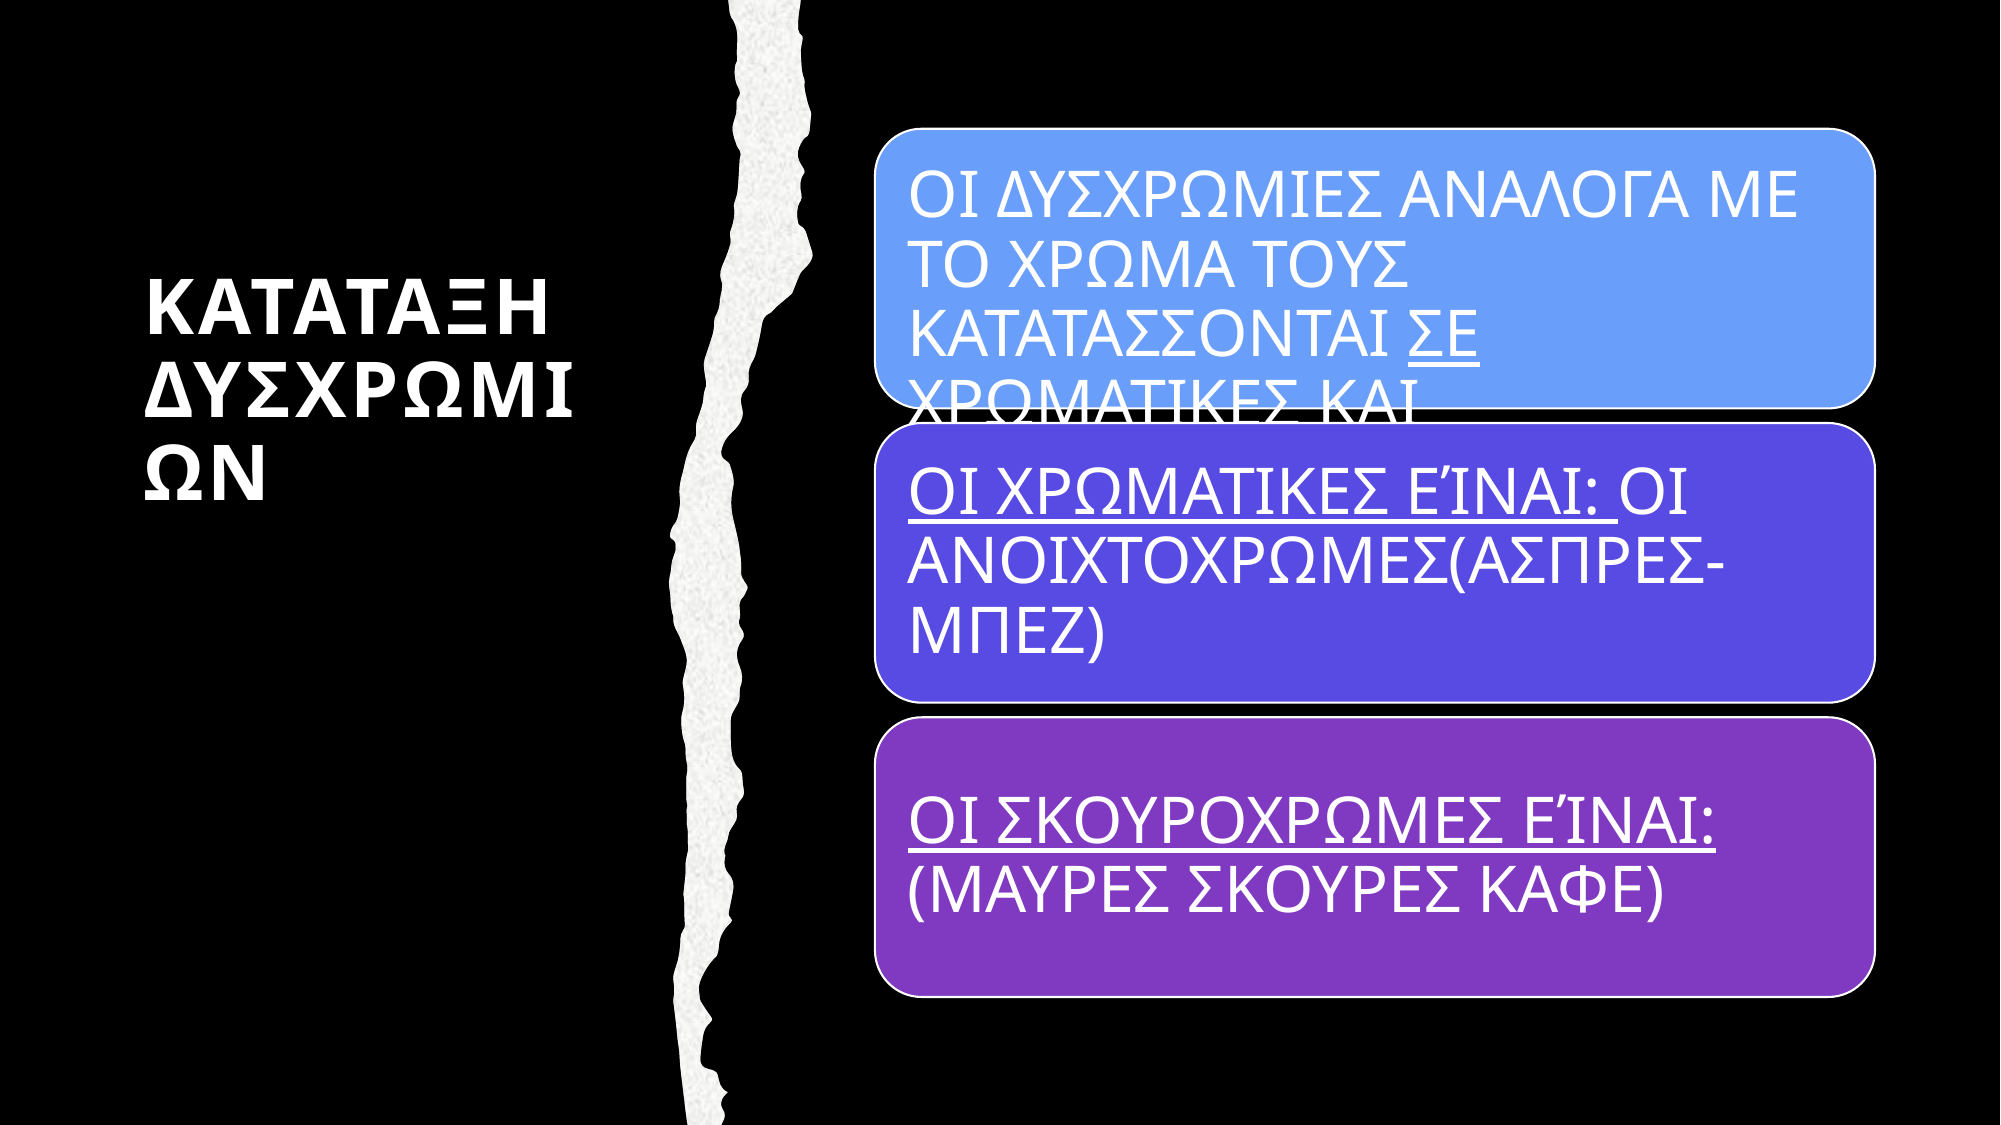

ΟΙ ΔΥΣΧΡΩΜΙΕΣ ΑΝΑΛΟΓΑ ΜΕ ΤΟ ΧΡΩΜΑ ΤΟΥΣ ΚΑΤΑΤΑΣΣΟΝΤΑΙ ΣΕ ΧΡΩΜΑΤΙΚΕΣ ΚΑΙ ΑΧΡΩΜΑΤΙΚΕΣ.
ΟΙ ΧΡΩΜΑΤΙΚΕΣ ΕΊΝΑΙ: ΟΙ ΑΝΟΙΧΤΟΧΡΩΜΕΣ(ΑΣΠΡΕΣ-ΜΠΕΖ)
ΟΙ ΣΚΟΥΡΟΧΡΩΜΕΣ ΕΊΝΑΙ: (ΜΑΥΡΕΣ ΣΚΟΥΡΕΣ ΚΑΦΕ)
# ΚΑΤΑΤΑΞΗ ΔΥΣΧΡΩΜΙΩΝ